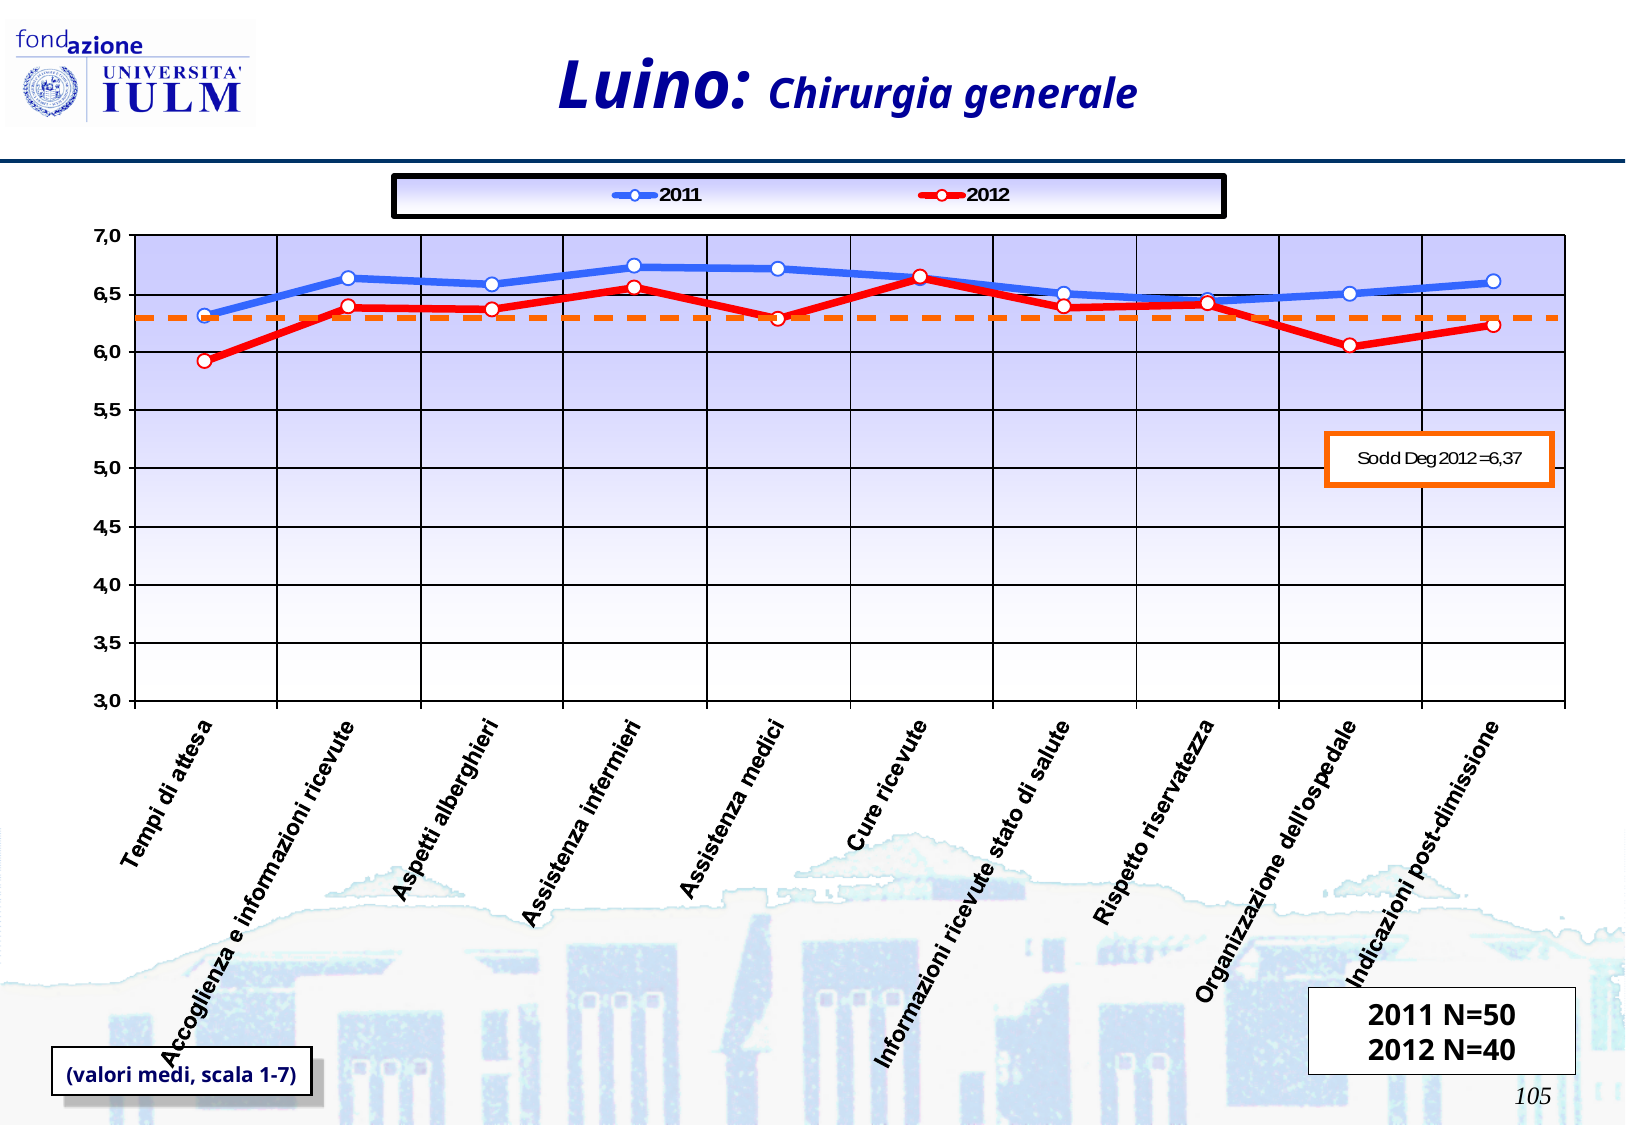

Luino: Chirurgia generale
2011 N=50
2012 N=40
(valori medi, scala 1-7)